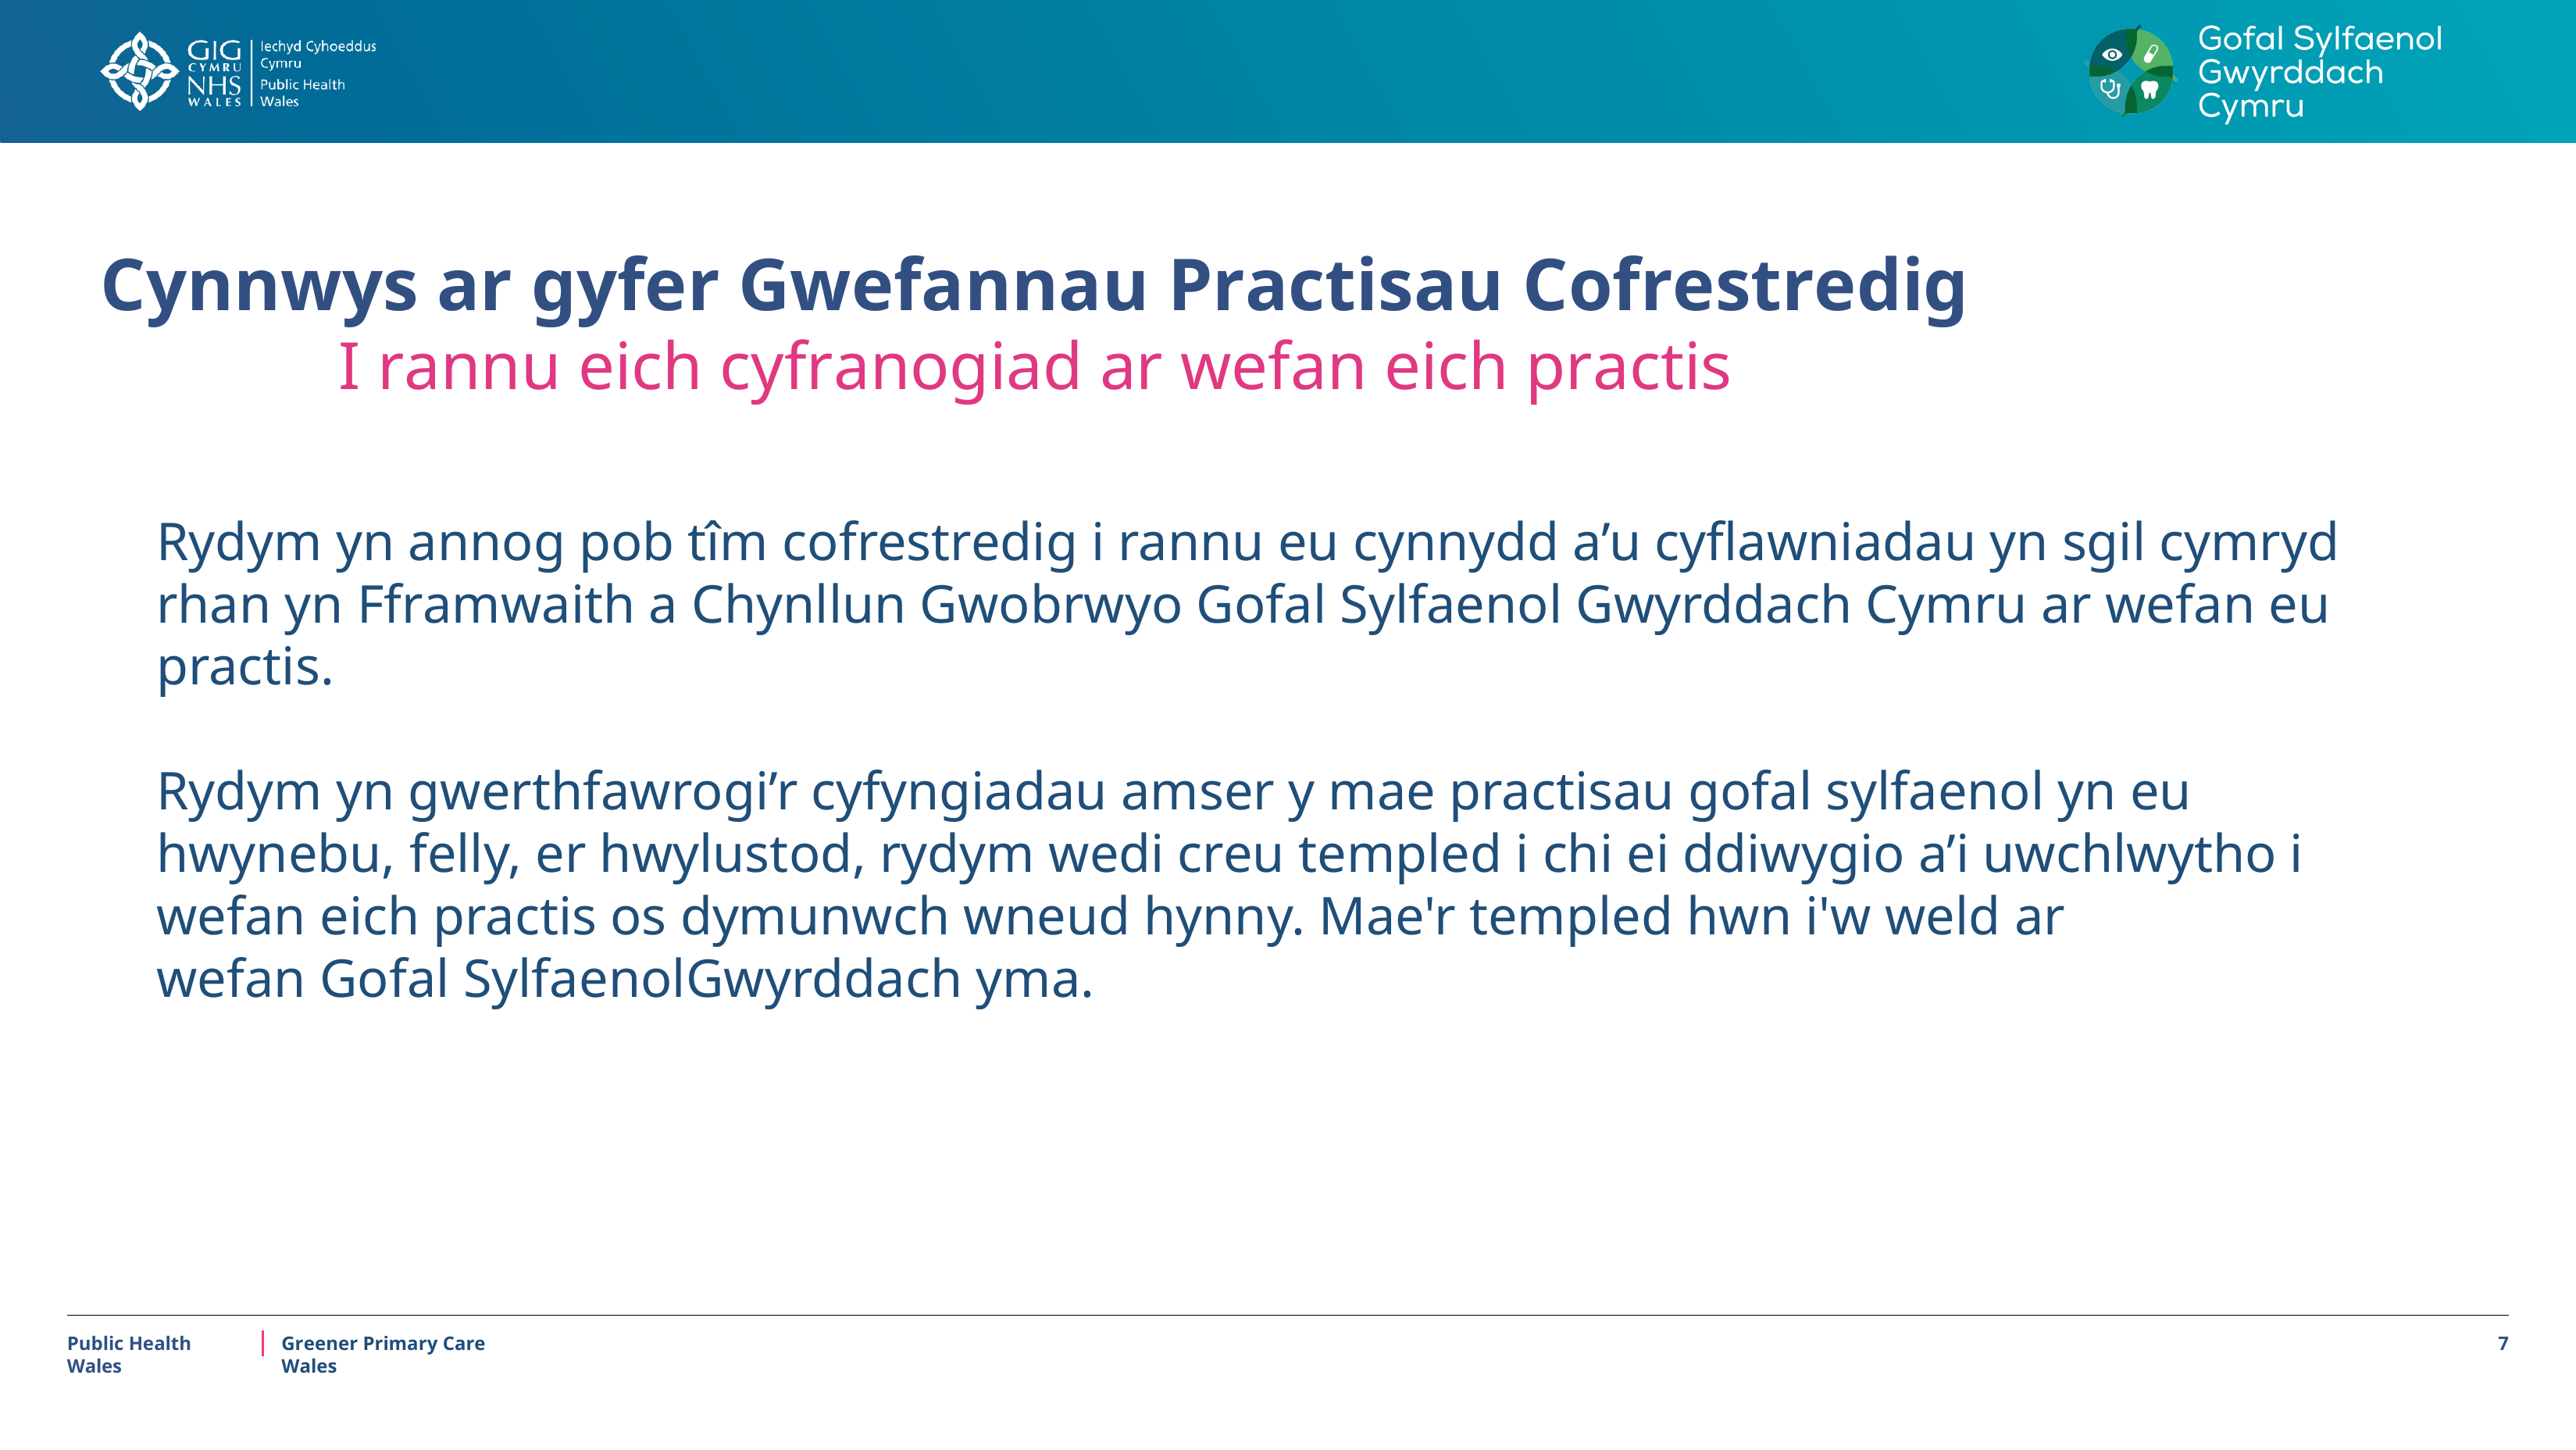

# Cynnwys ar gyfer Gwefannau Practisau Cofrestredig I rannu eich cyfranogiad ar wefan eich practis
Rydym yn annog pob tîm cofrestredig i rannu eu cynnydd a’u cyflawniadau yn sgil cymryd rhan yn Fframwaith a Chynllun Gwobrwyo Gofal Sylfaenol Gwyrddach Cymru ar wefan eu practis.
Rydym yn gwerthfawrogi’r cyfyngiadau amser y mae practisau gofal sylfaenol yn eu hwynebu, felly, er hwylustod, rydym wedi creu templed i chi ei ddiwygio a’i uwchlwytho i wefan eich practis os dymunwch wneud hynny. Mae'r templed hwn i'w weld ar wefan Gofal SylfaenolGwyrddach yma.
Public Health Wales
Greener Primary Care Wales